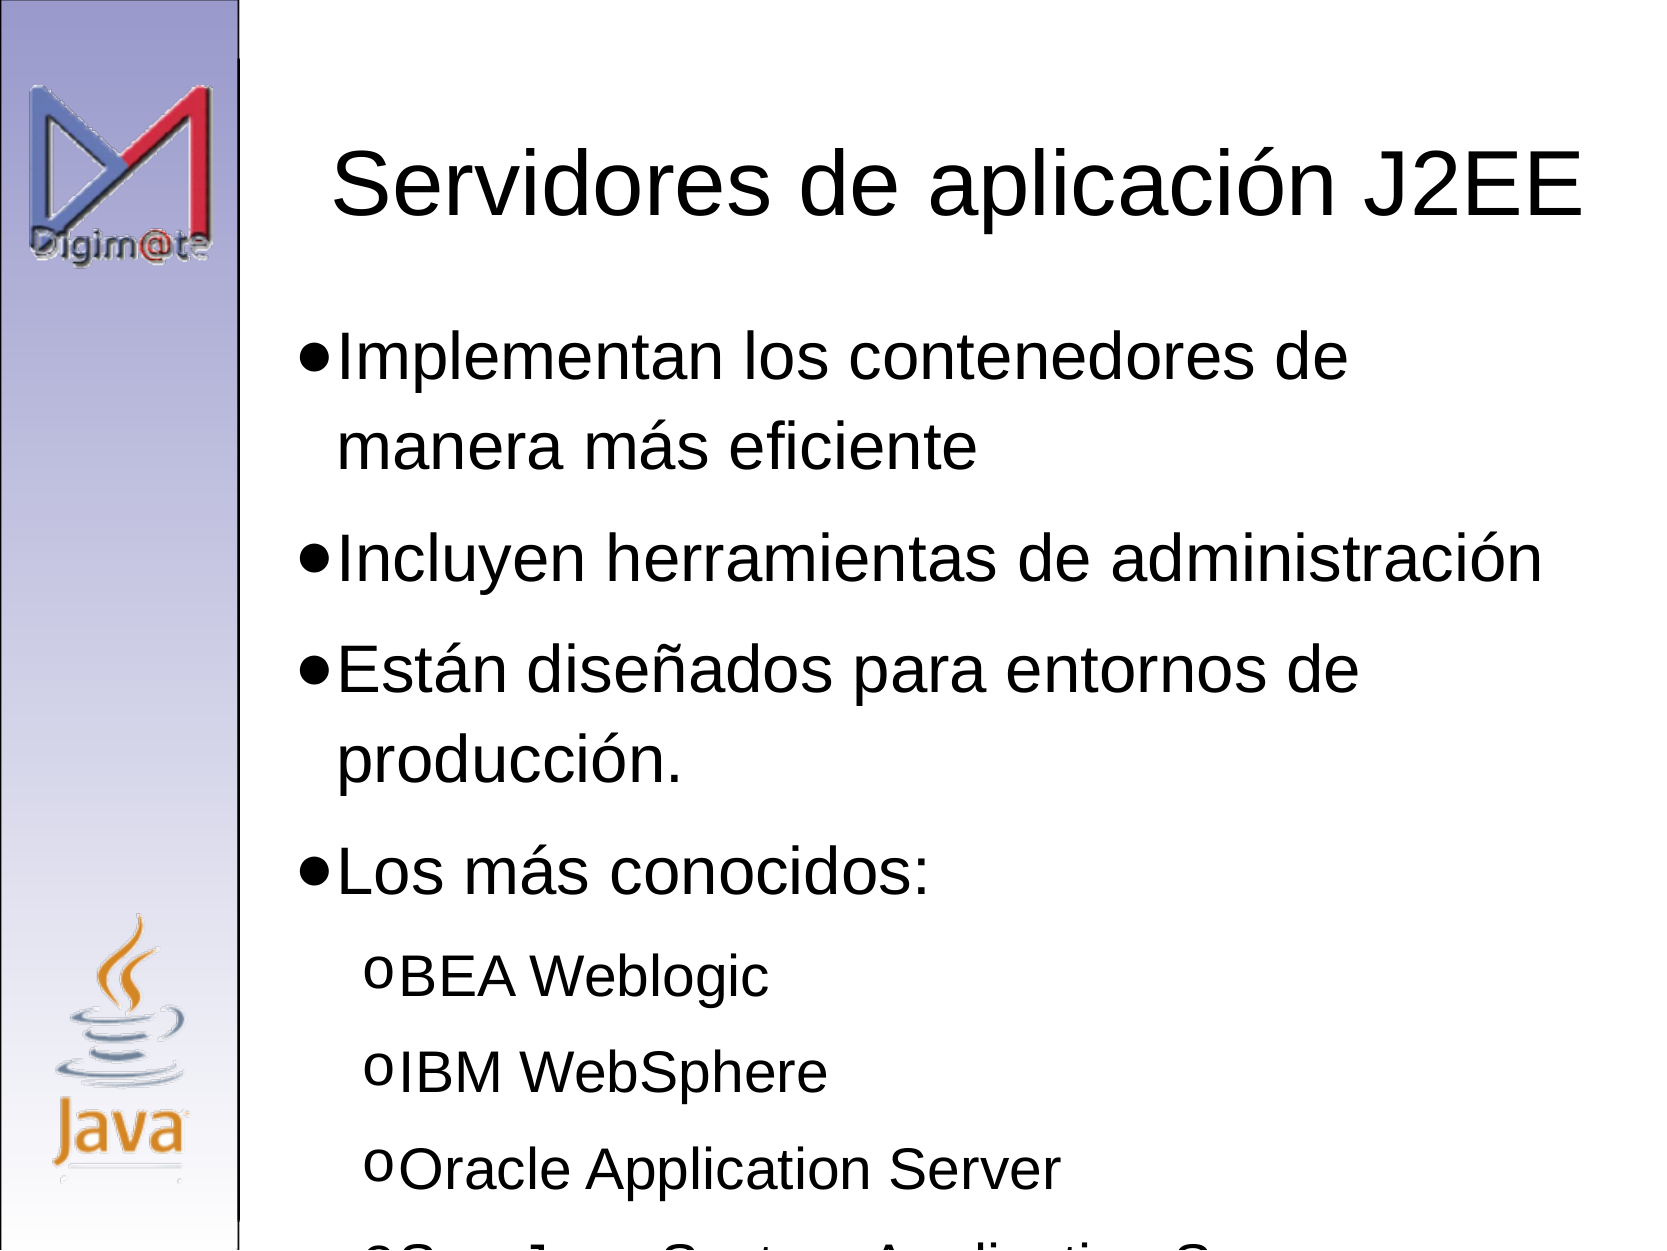

# Servidores de aplicación J2EE
Implementan los contenedores de manera más eficiente
Incluyen herramientas de administración
Están diseñados para entornos de producción.
Los más conocidos:
BEA Weblogic
IBM WebSphere
Oracle Application Server
Sun Java System Application Server